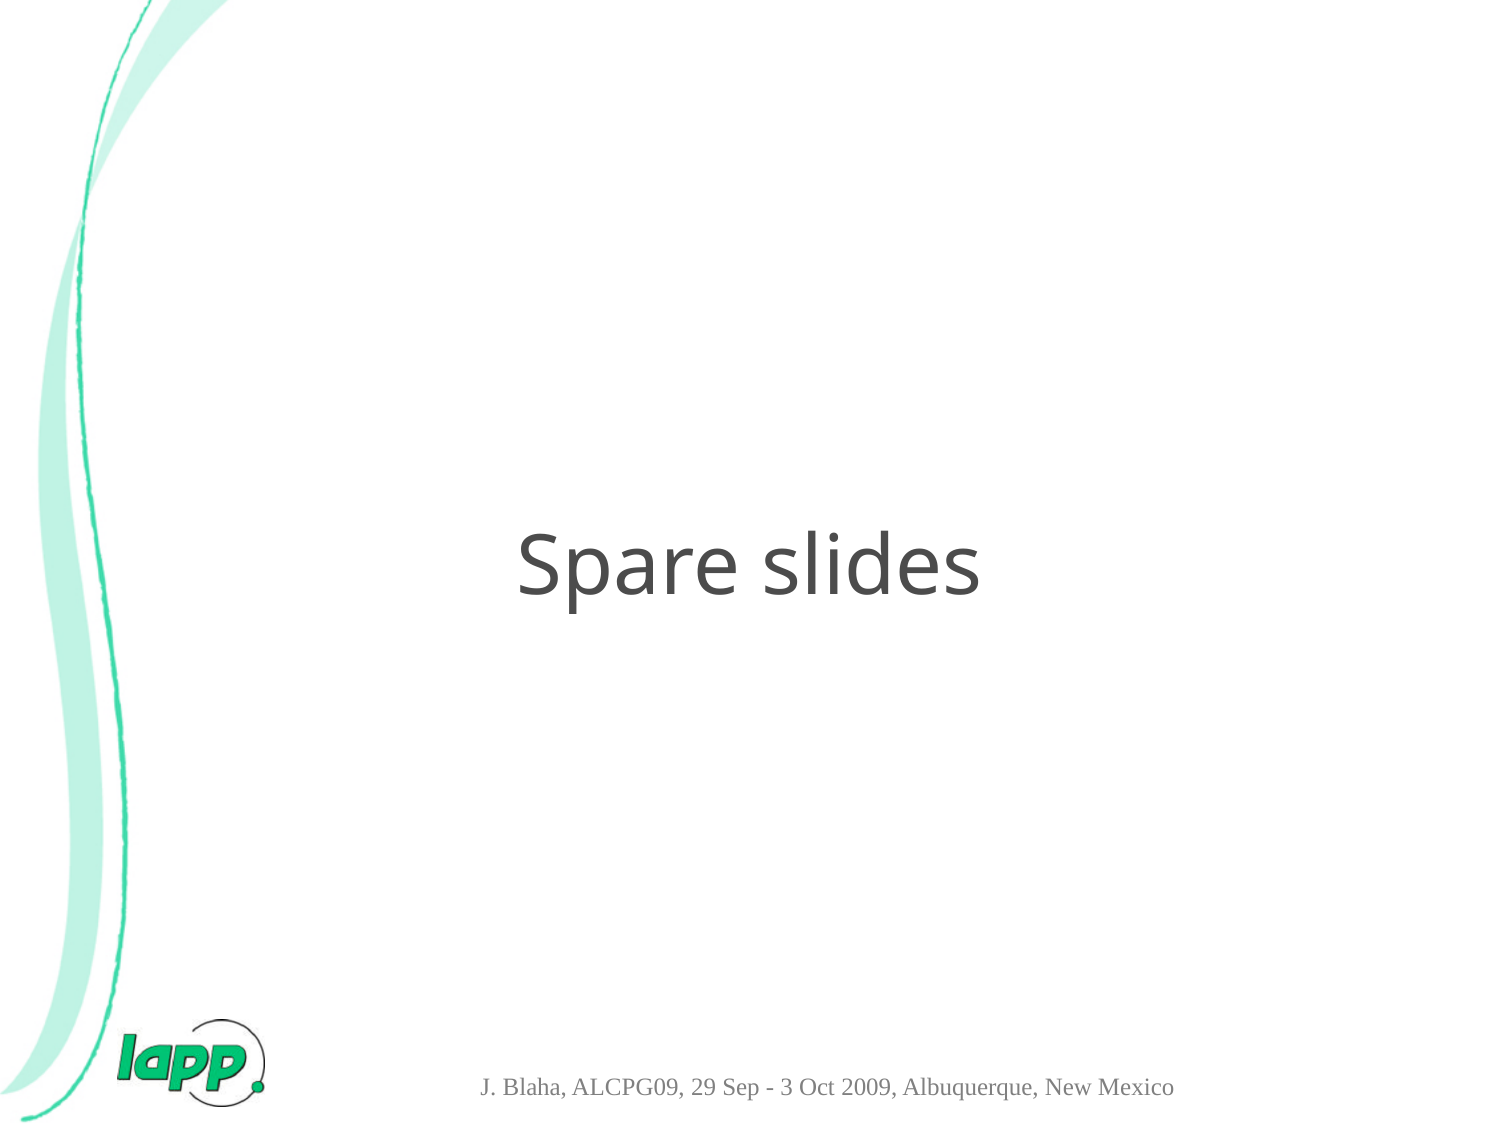

#
Spare slides
J. Blaha, ALCPG09, 29 Sep - 3 Oct 2009, Albuquerque, New Mexico